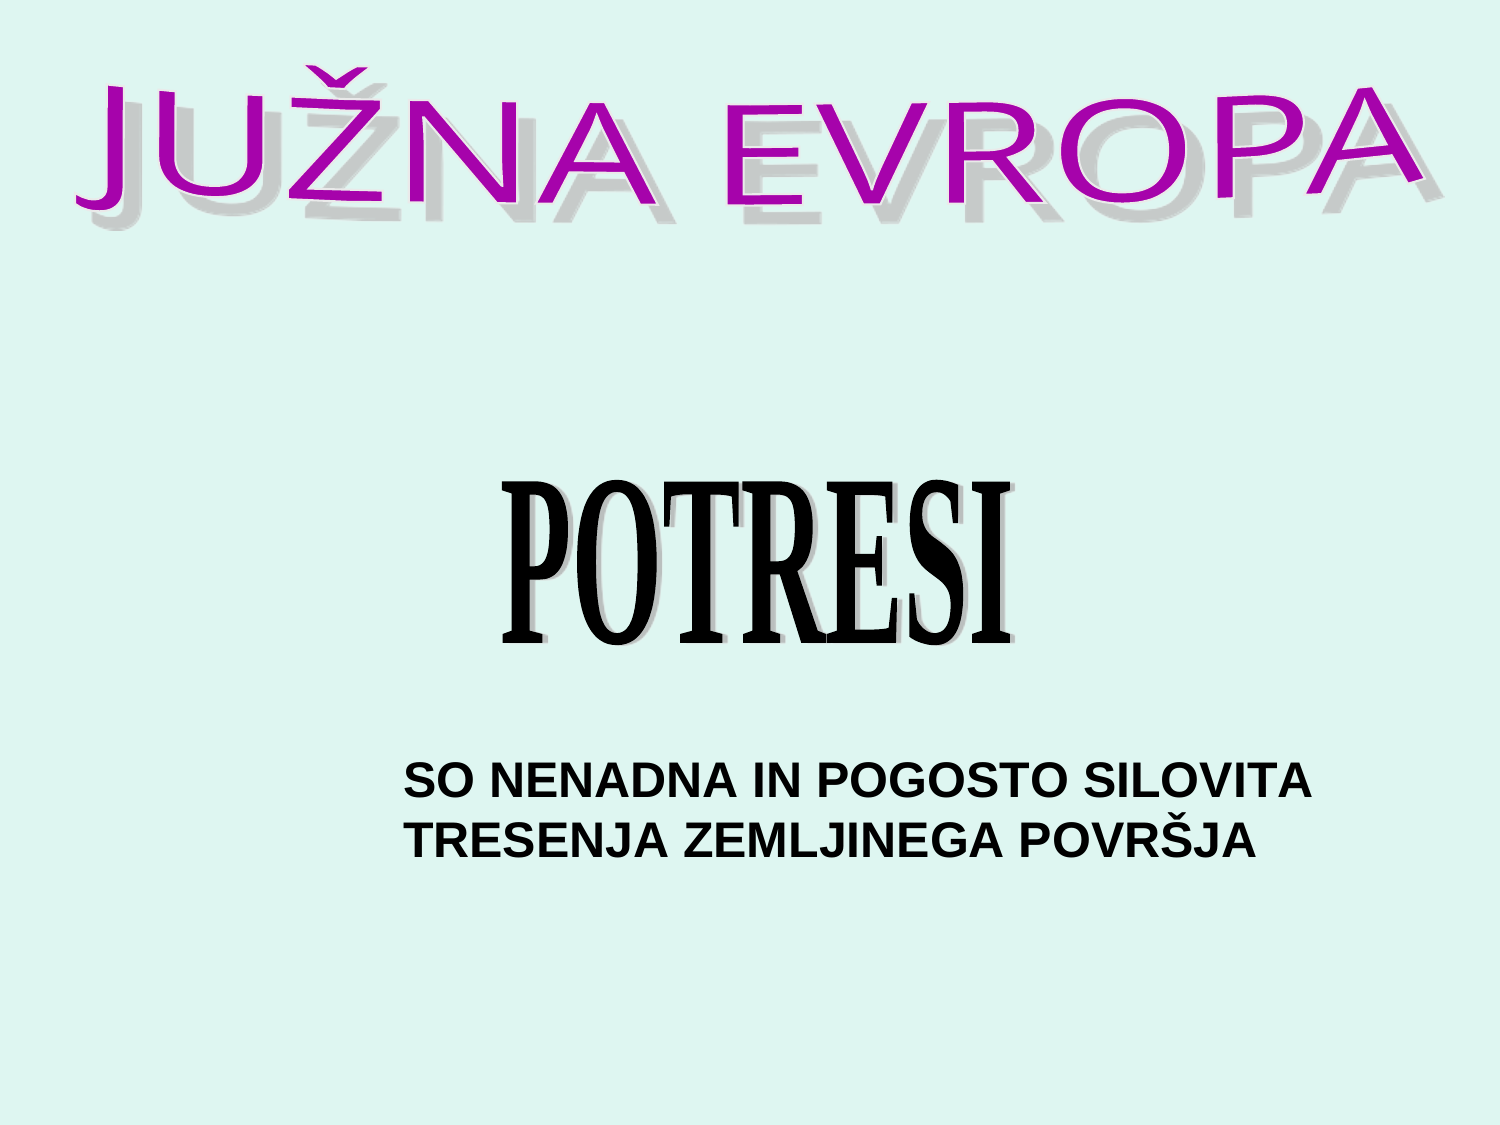

JUŽNA EVROPA
#
POTRESI
SO NENADNA IN POGOSTO SILOVITA TRESENJA ZEMLJINEGA POVRŠJA